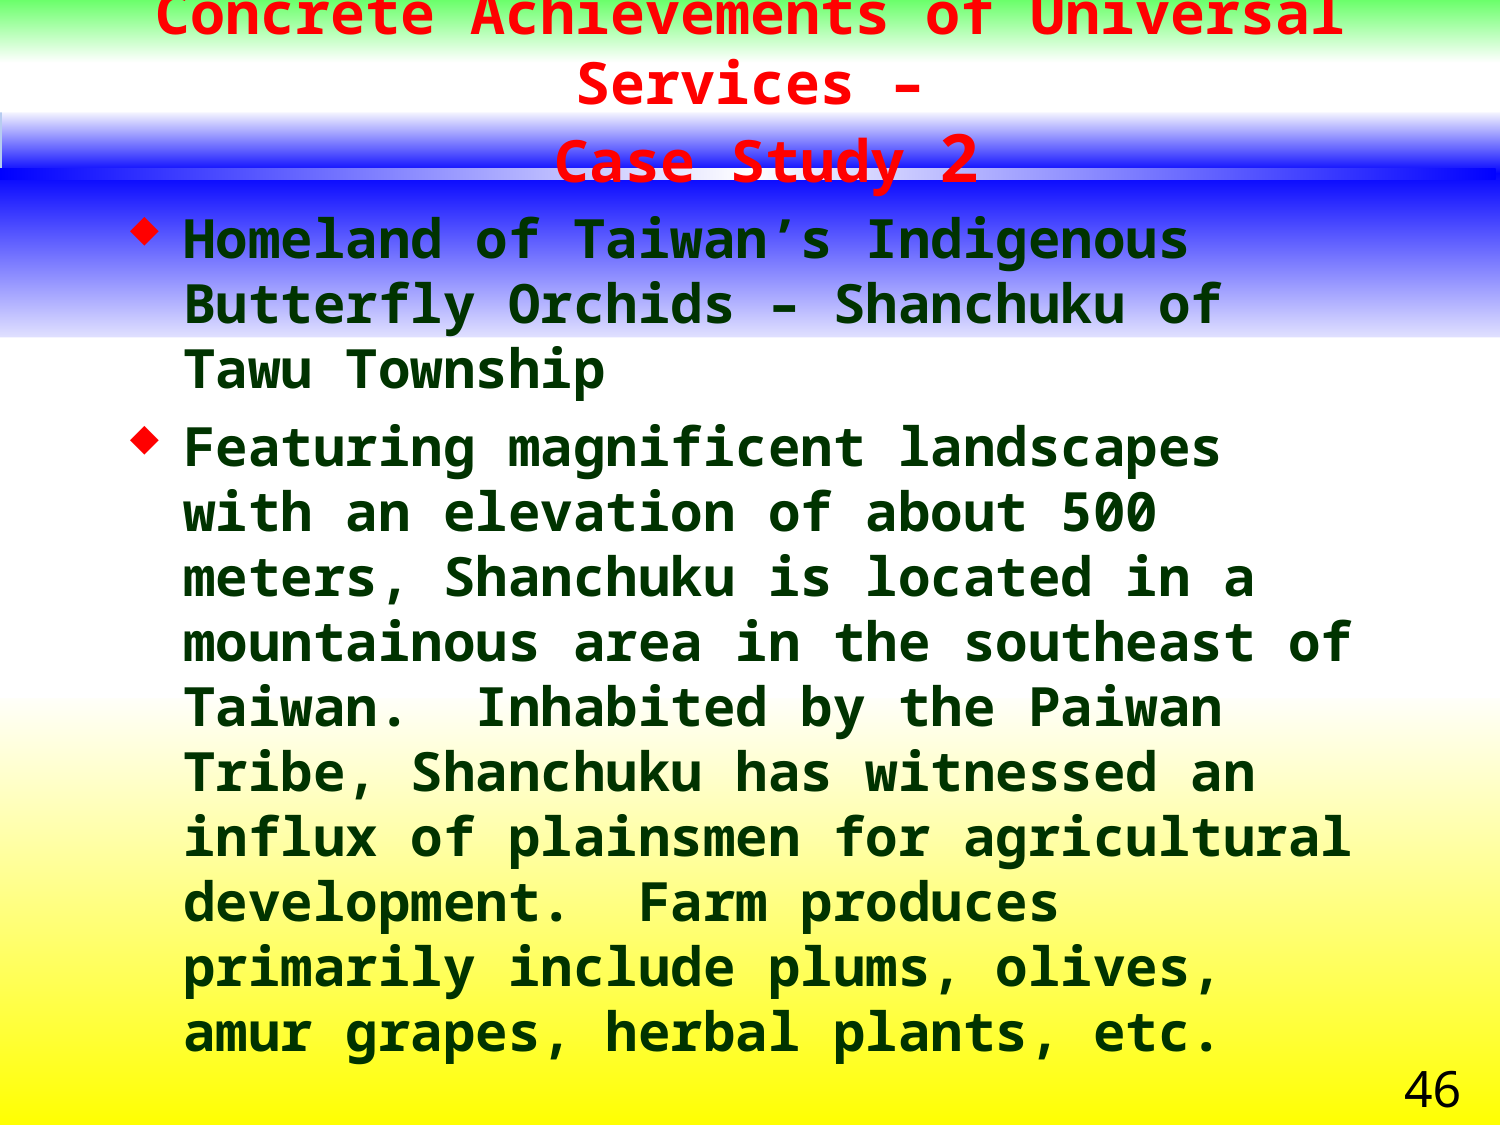

# Concrete Achievements of Universal Services – Case Study 2
Homeland of Taiwan’s Indigenous Butterfly Orchids – Shanchuku of Tawu Township
Featuring magnificent landscapes with an elevation of about 500 meters, Shanchuku is located in a mountainous area in the southeast of Taiwan. Inhabited by the Paiwan Tribe, Shanchuku has witnessed an influx of plainsmen for agricultural development. Farm produces primarily include plums, olives, amur grapes, herbal plants, etc.
46